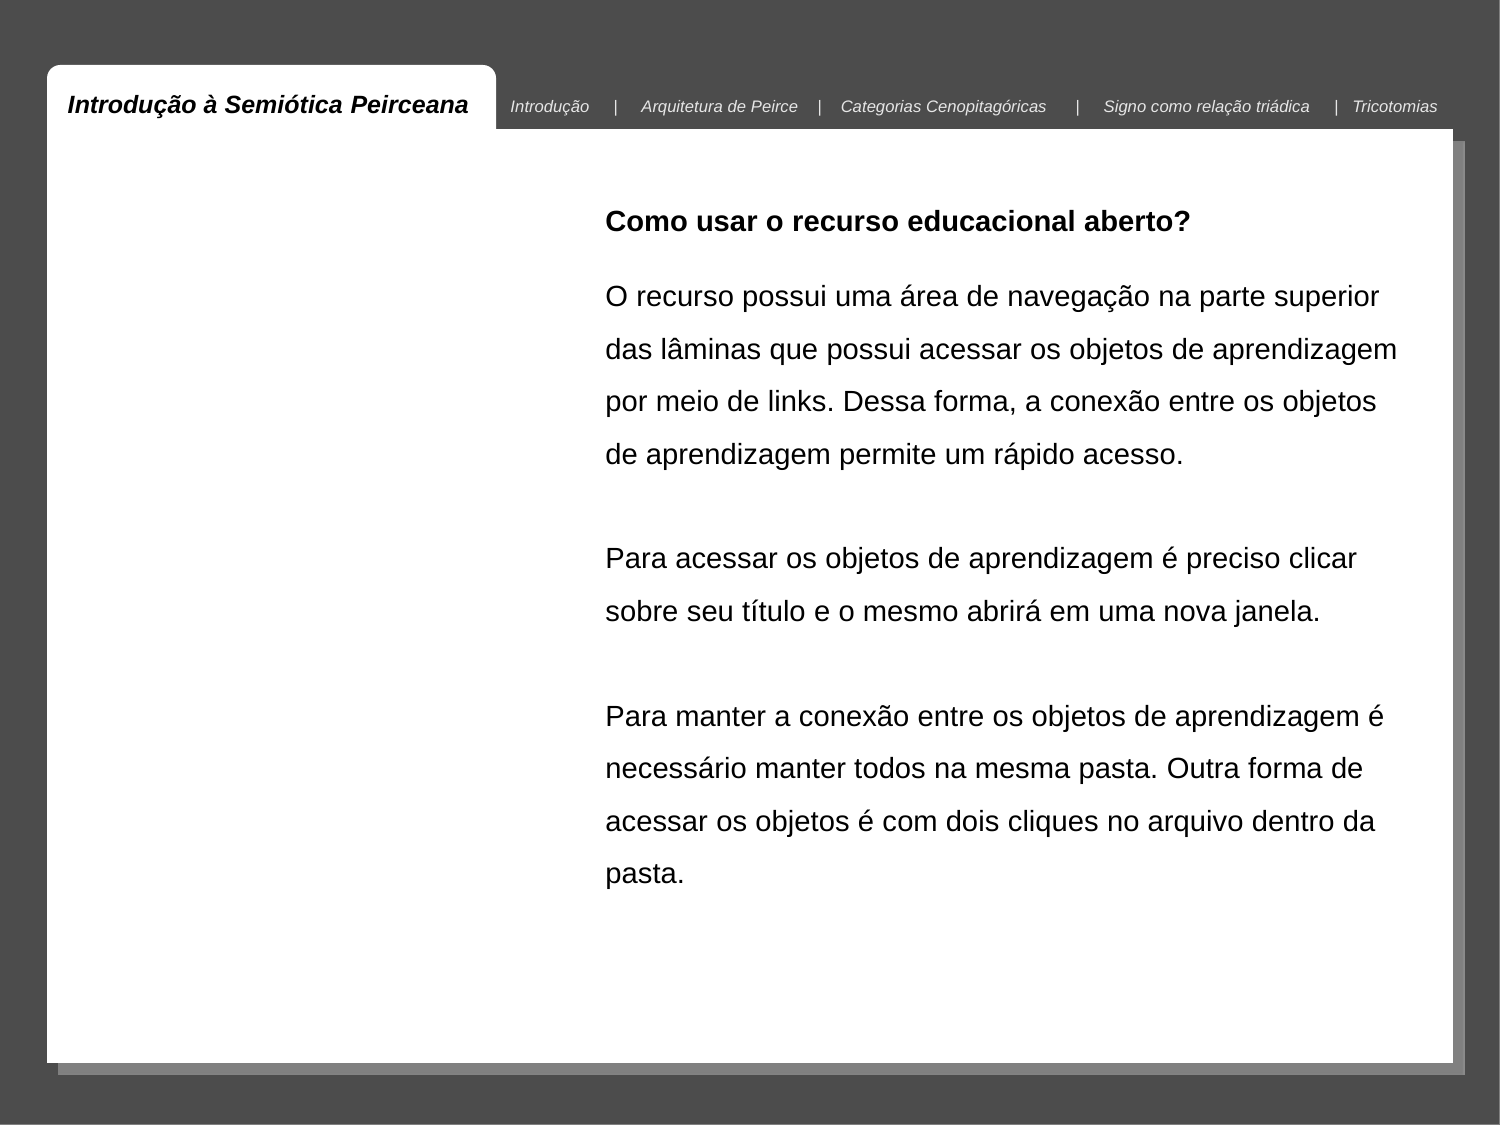

Como usar o recurso educacional aberto?
O recurso possui uma área de navegação na parte superior das lâminas que possui acessar os objetos de aprendizagem por meio de links. Dessa forma, a conexão entre os objetos de aprendizagem permite um rápido acesso.
Para acessar os objetos de aprendizagem é preciso clicar sobre seu título e o mesmo abrirá em uma nova janela.
Para manter a conexão entre os objetos de aprendizagem é necessário manter todos na mesma pasta. Outra forma de acessar os objetos é com dois cliques no arquivo dentro da pasta.